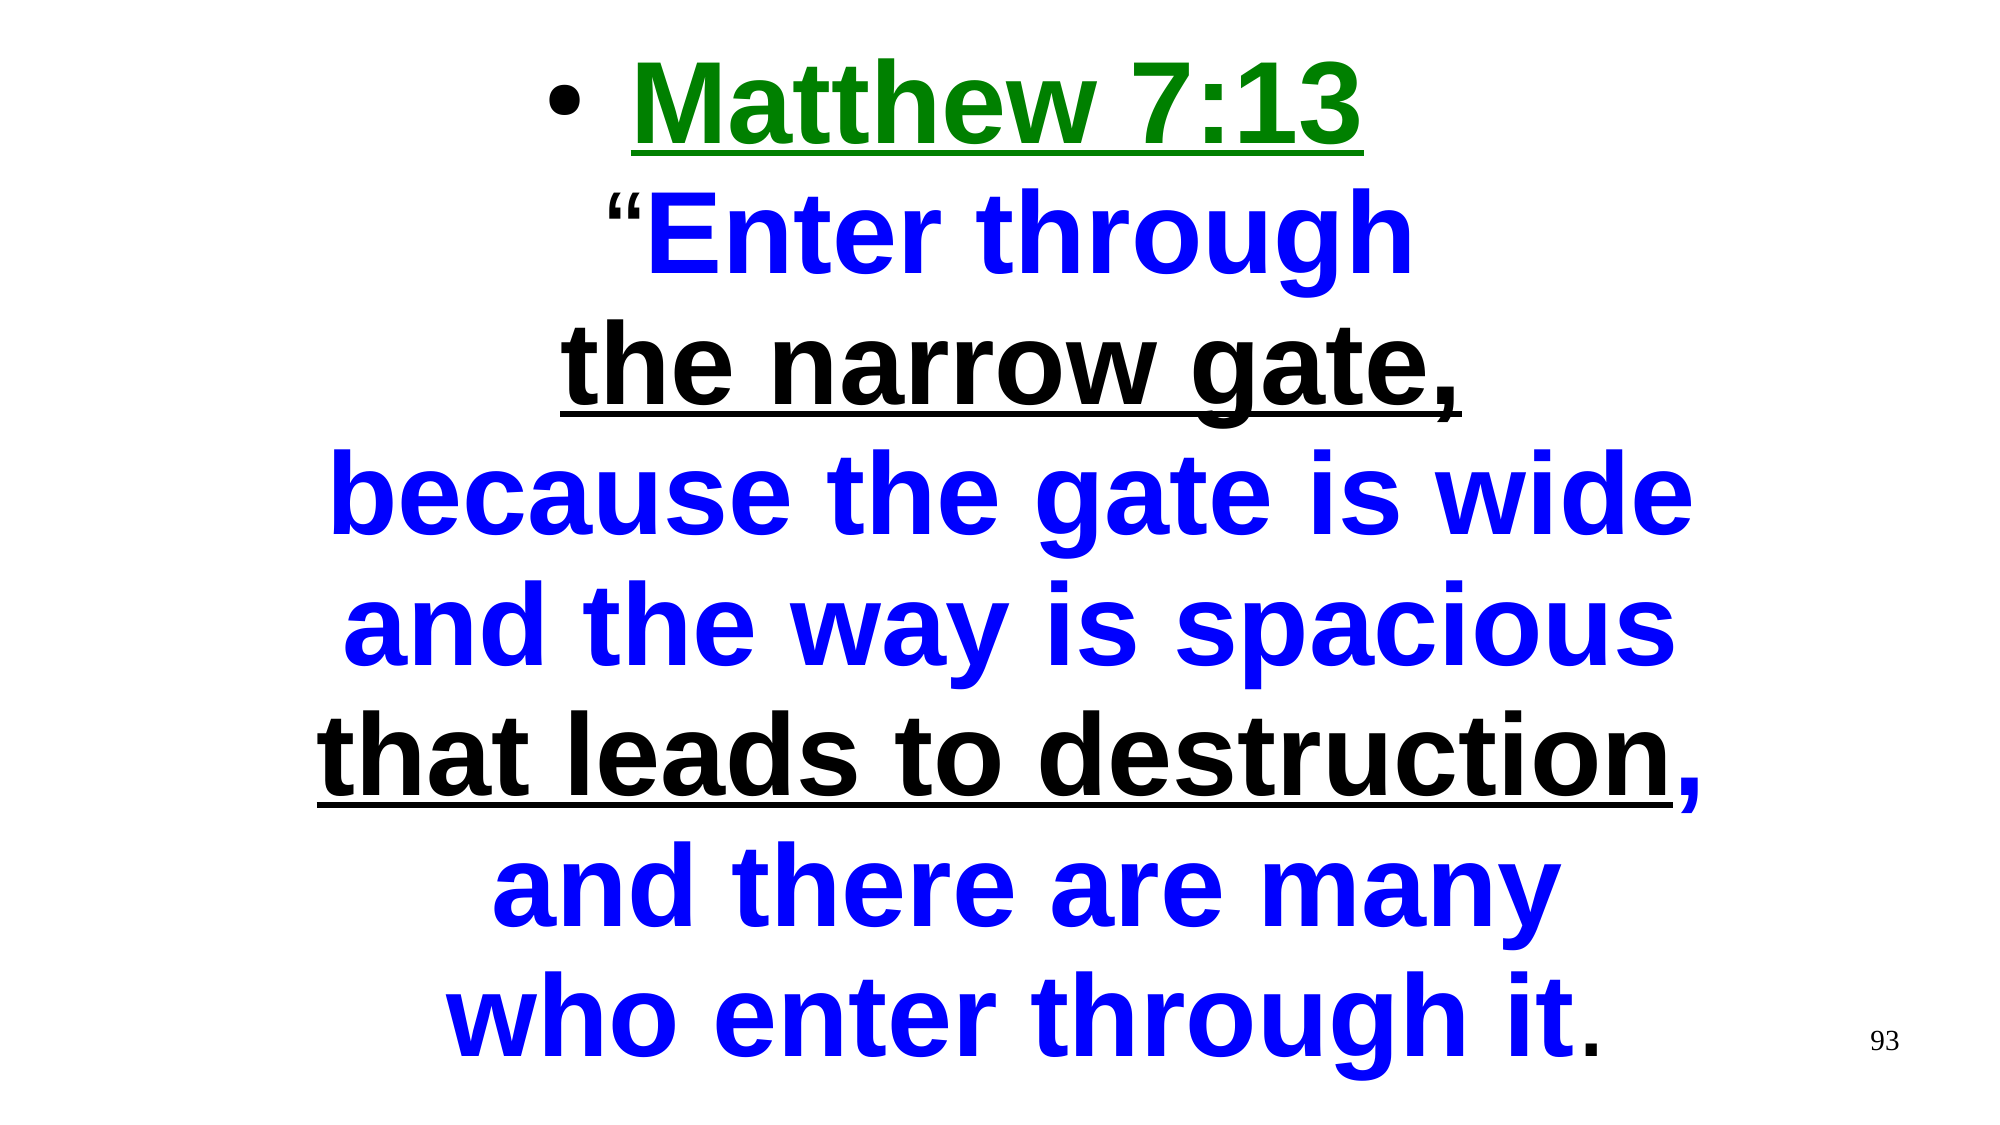

# Matthew 7:13  “Enter through the narrow gate, because the gate is wide and the way is spacious that leads to destruction, and there are many who enter through it.
93